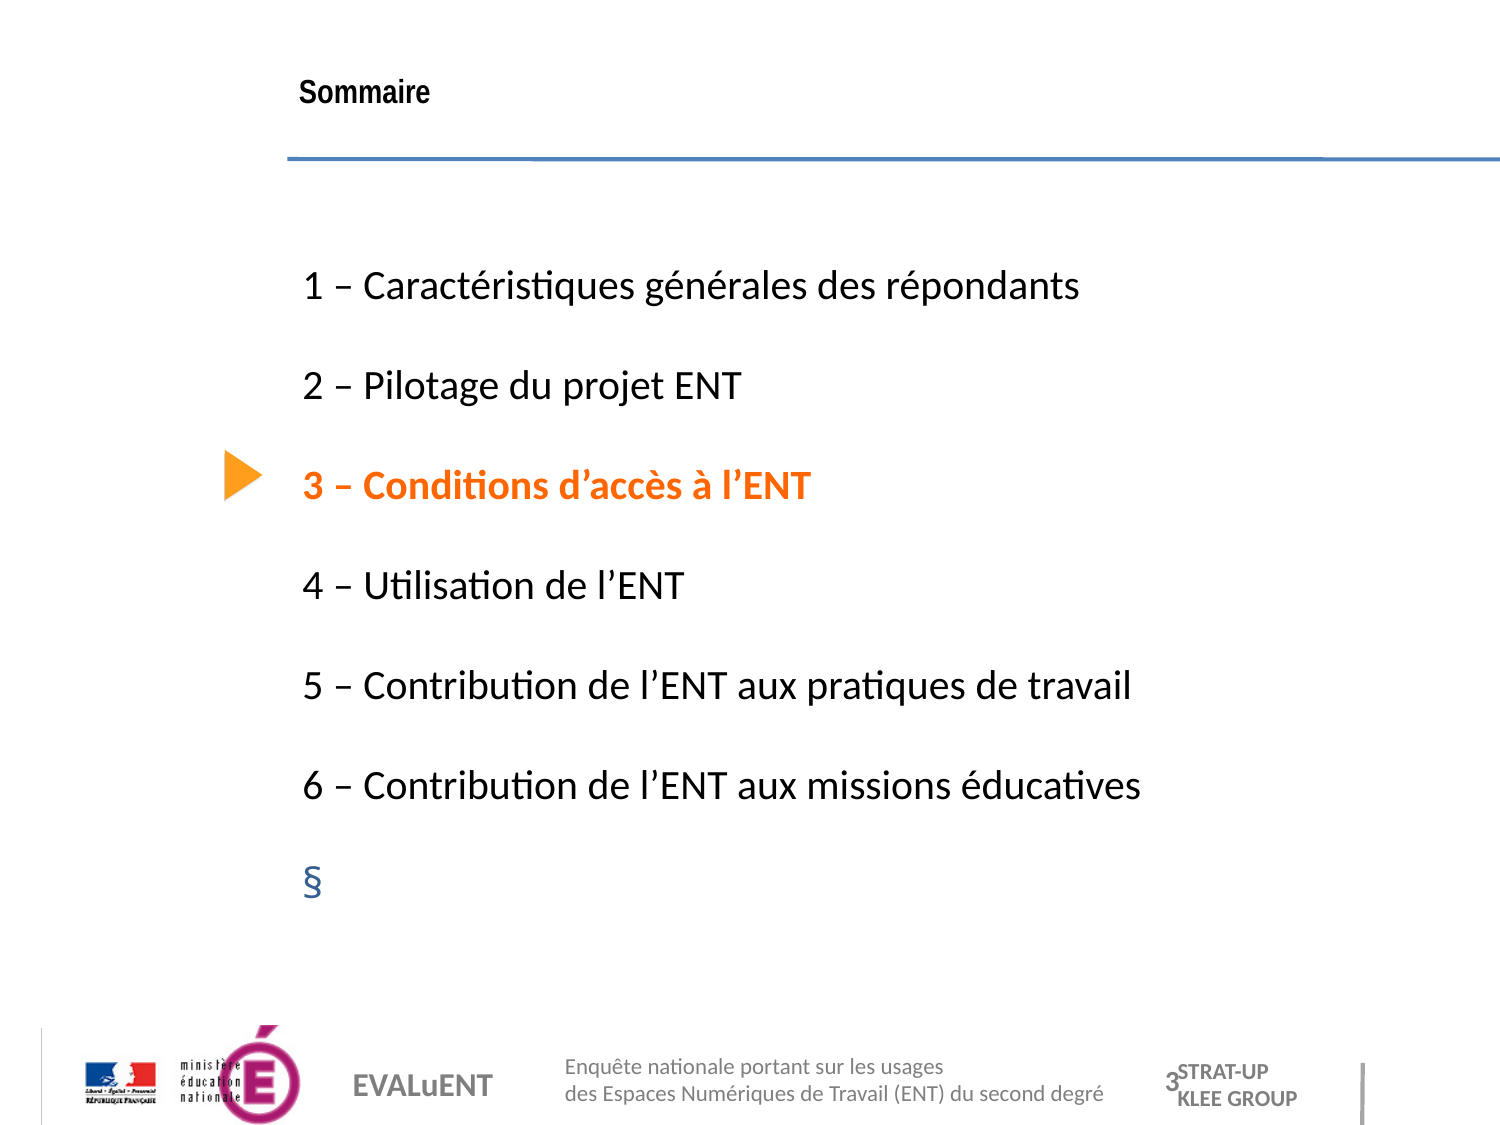

Sommaire
1 – Caractéristiques générales des répondants
2 – Pilotage du projet ENT
3 – Conditions d’accès à l’ENT
4 – Utilisation de l’ENT
5 – Contribution de l’ENT aux pratiques de travail
6 – Contribution de l’ENT aux missions éducatives